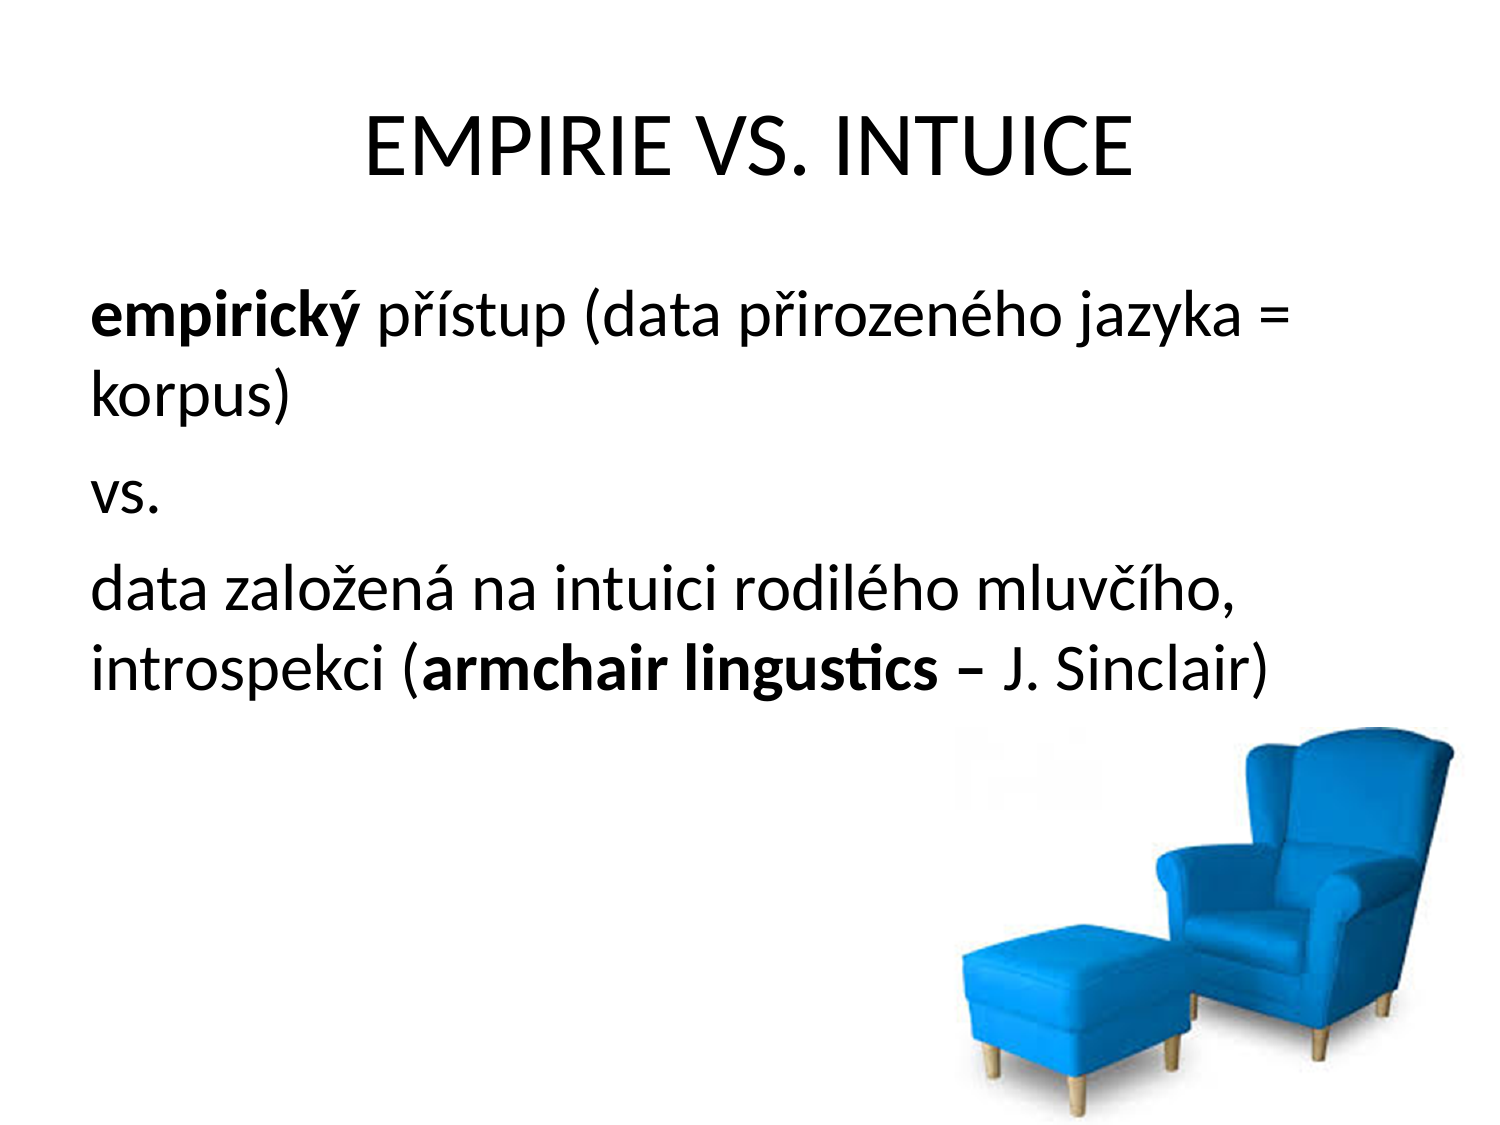

# EMPIRIE VS. INTUICE
empirický přístup (data přirozeného jazyka = korpus)
vs.
data založená na intuici rodilého mluvčího, introspekci (armchair lingustics – J. Sinclair)